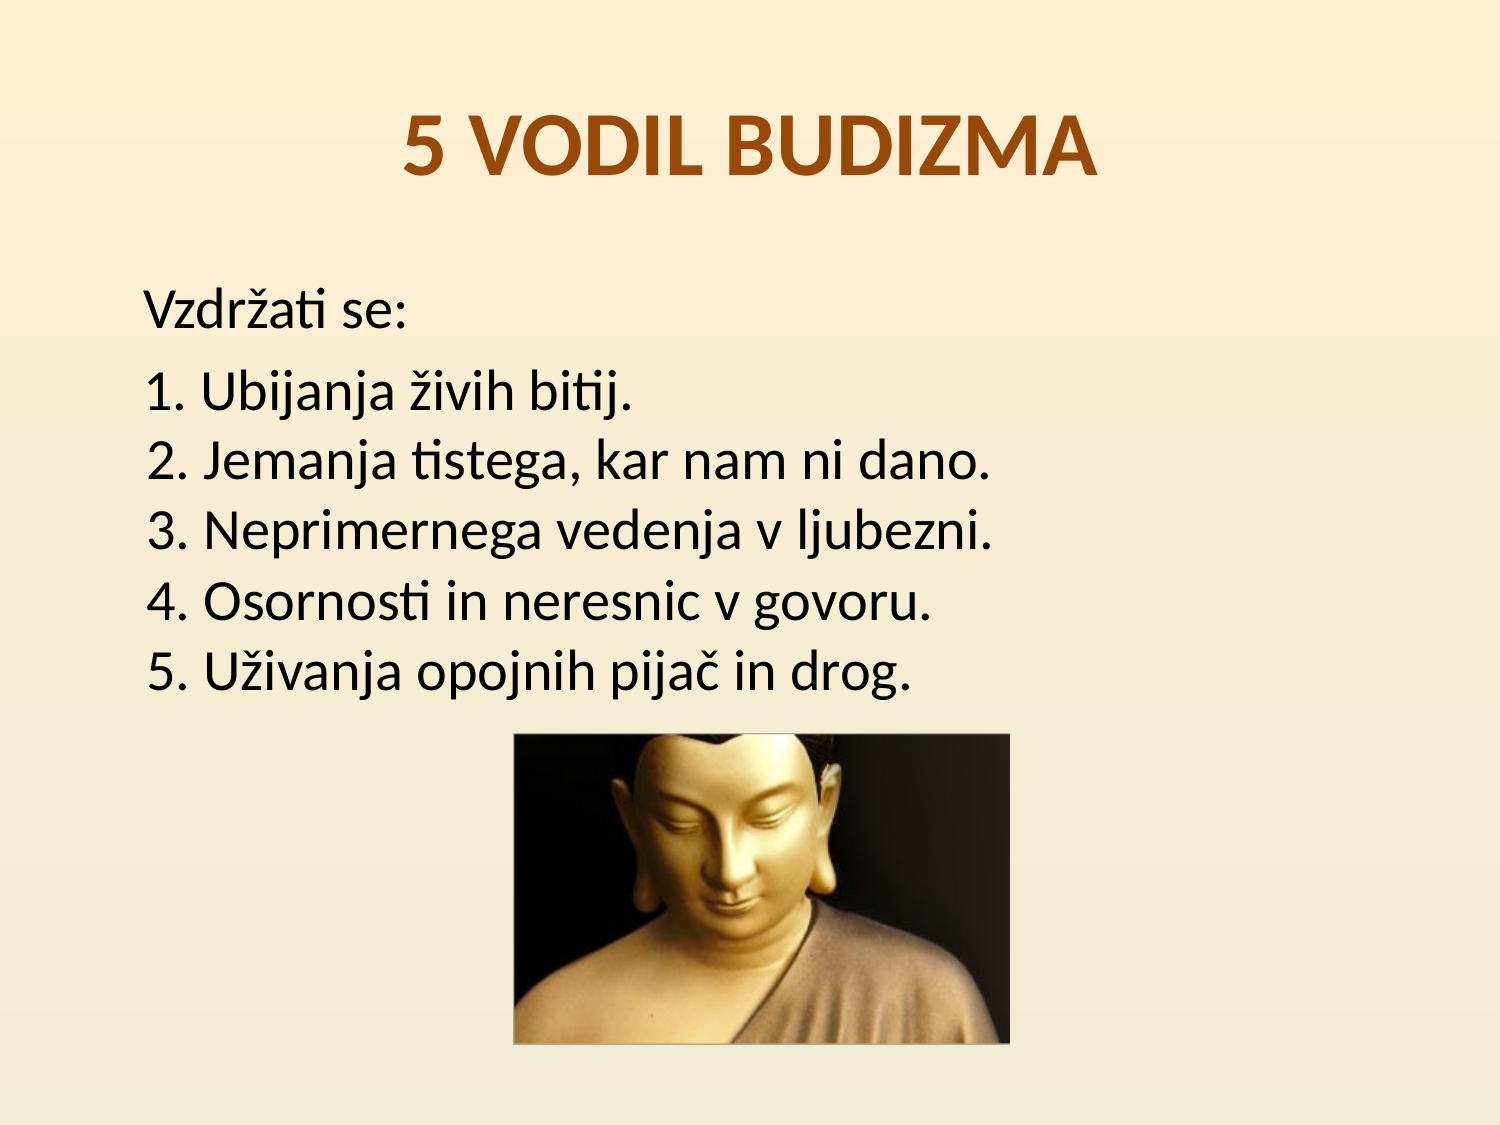

# 5 VODIL BUDIZMA
 Vzdržati se:
 1. Ubijanja živih bitij.
2. Jemanja tistega, kar nam ni dano.
3. Neprimernega vedenja v ljubezni.
4. Osornosti in neresnic v govoru.
5. Uživanja opojnih pijač in drog.